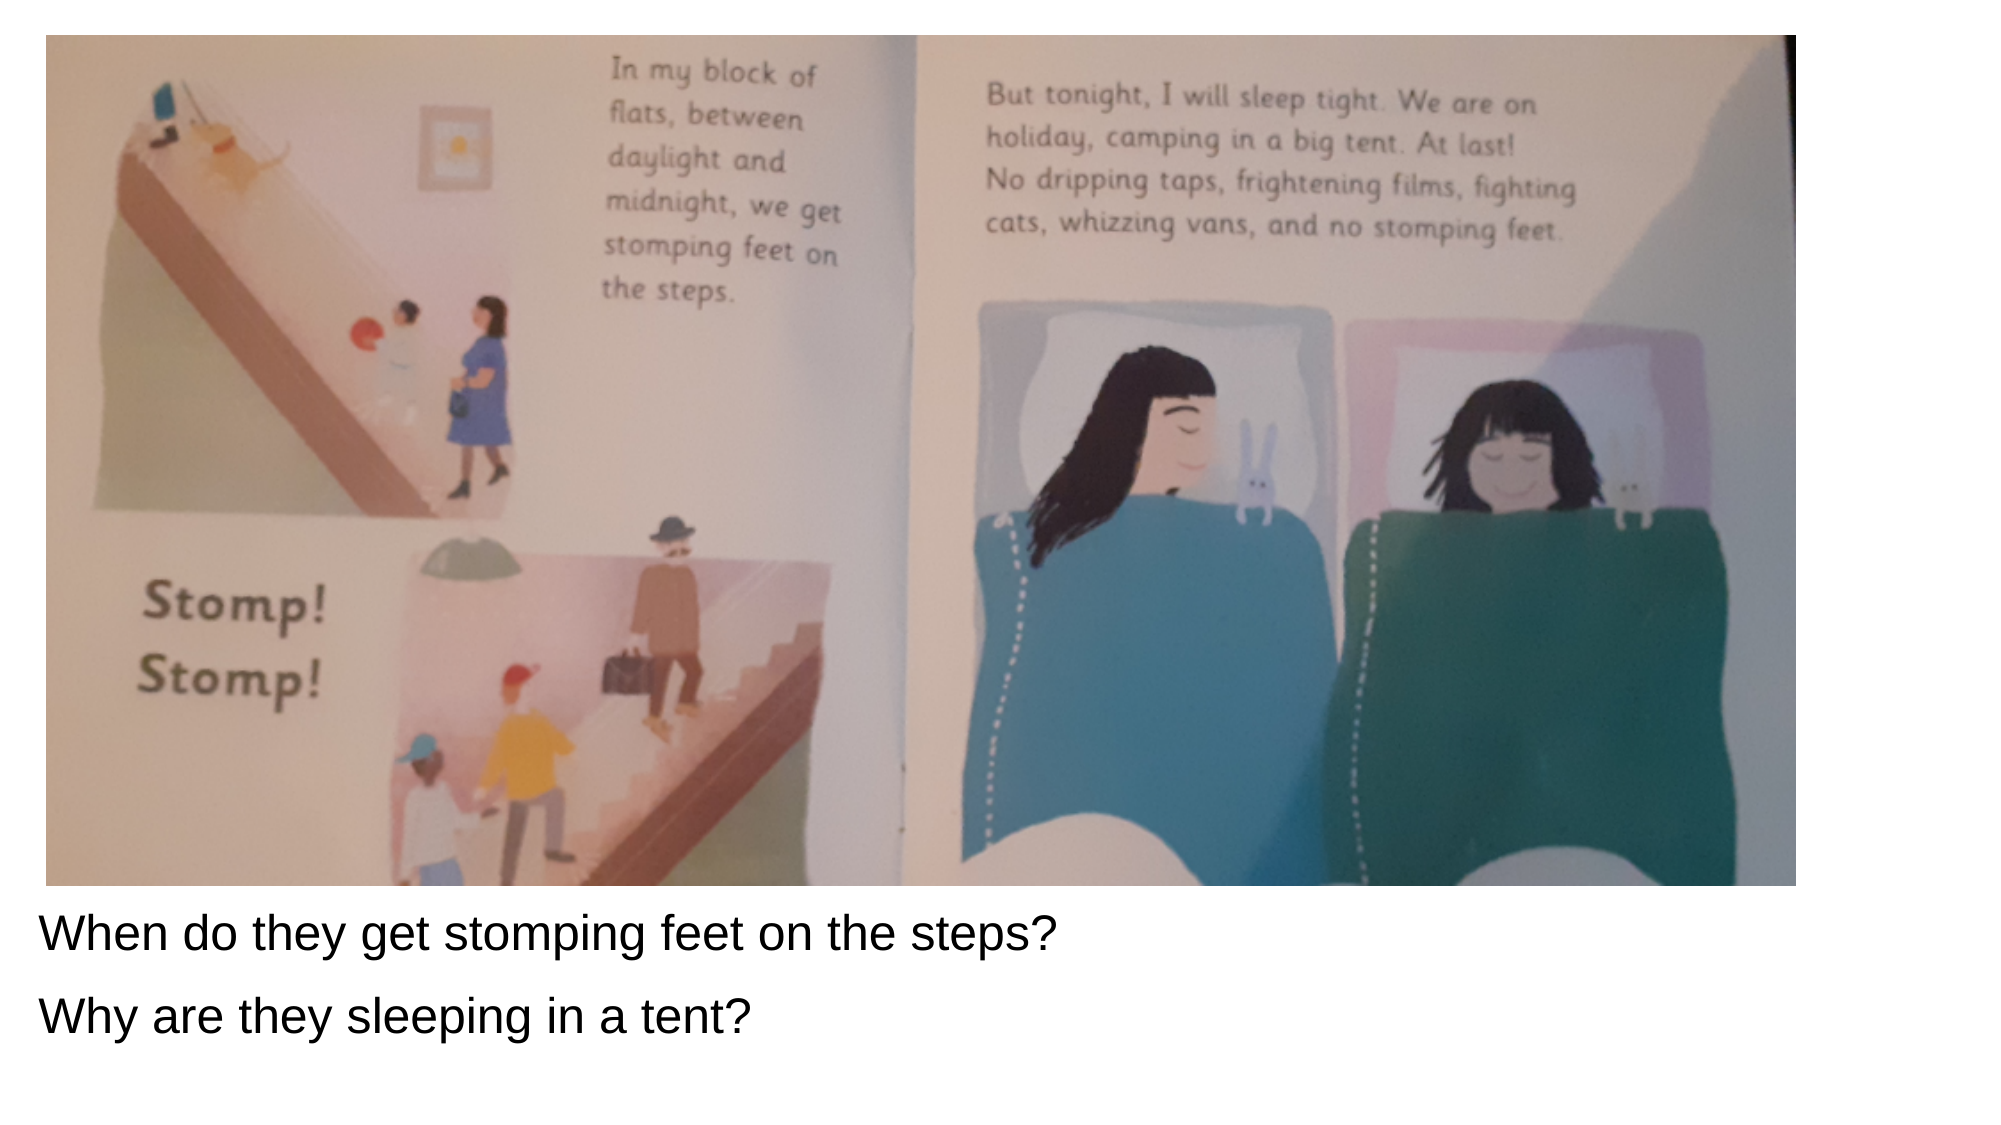

# When do they get stomping feet on the steps?
Why are they sleeping in a tent?